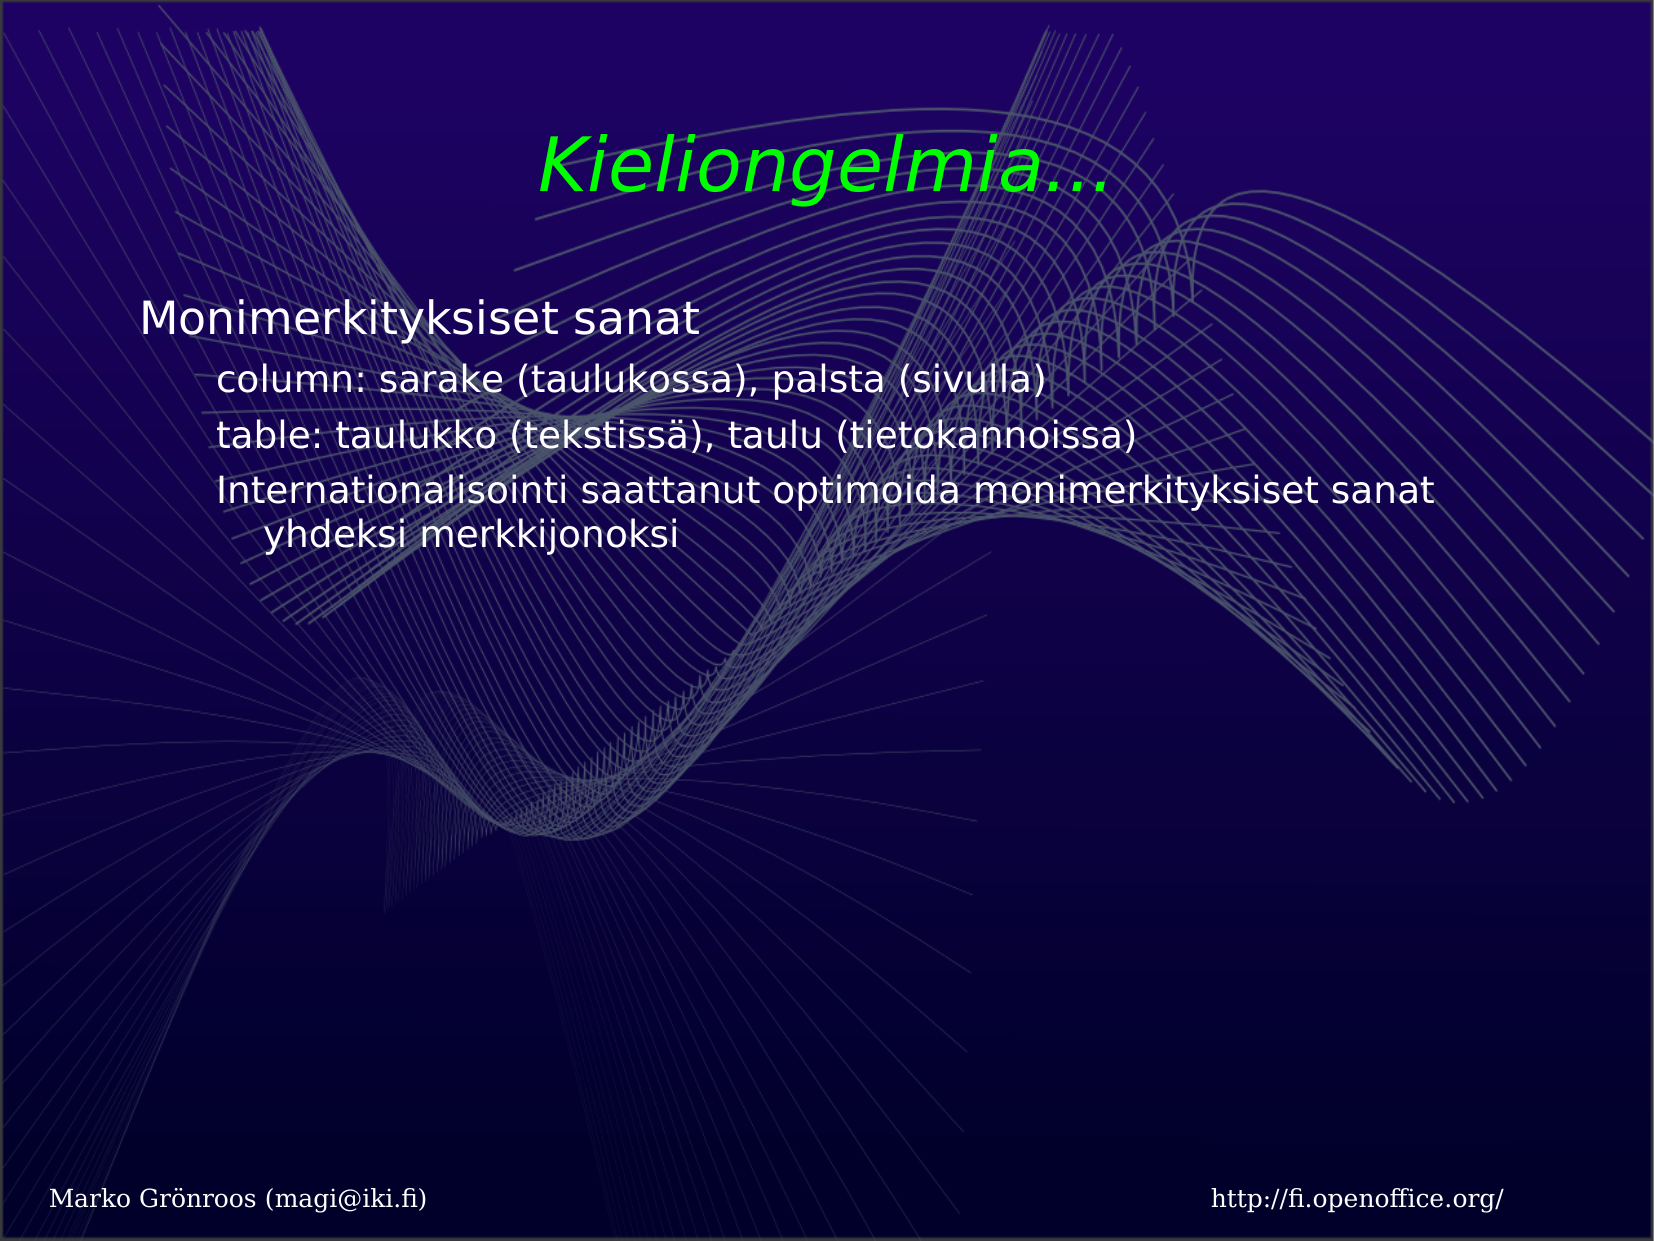

# Kieliongelmia...
Monimerkityksiset sanat
column: sarake (taulukossa), palsta (sivulla)
table: taulukko (tekstissä), taulu (tietokannoissa)
Internationalisointi saattanut optimoida monimerkityksiset sanat yhdeksi merkkijonoksi